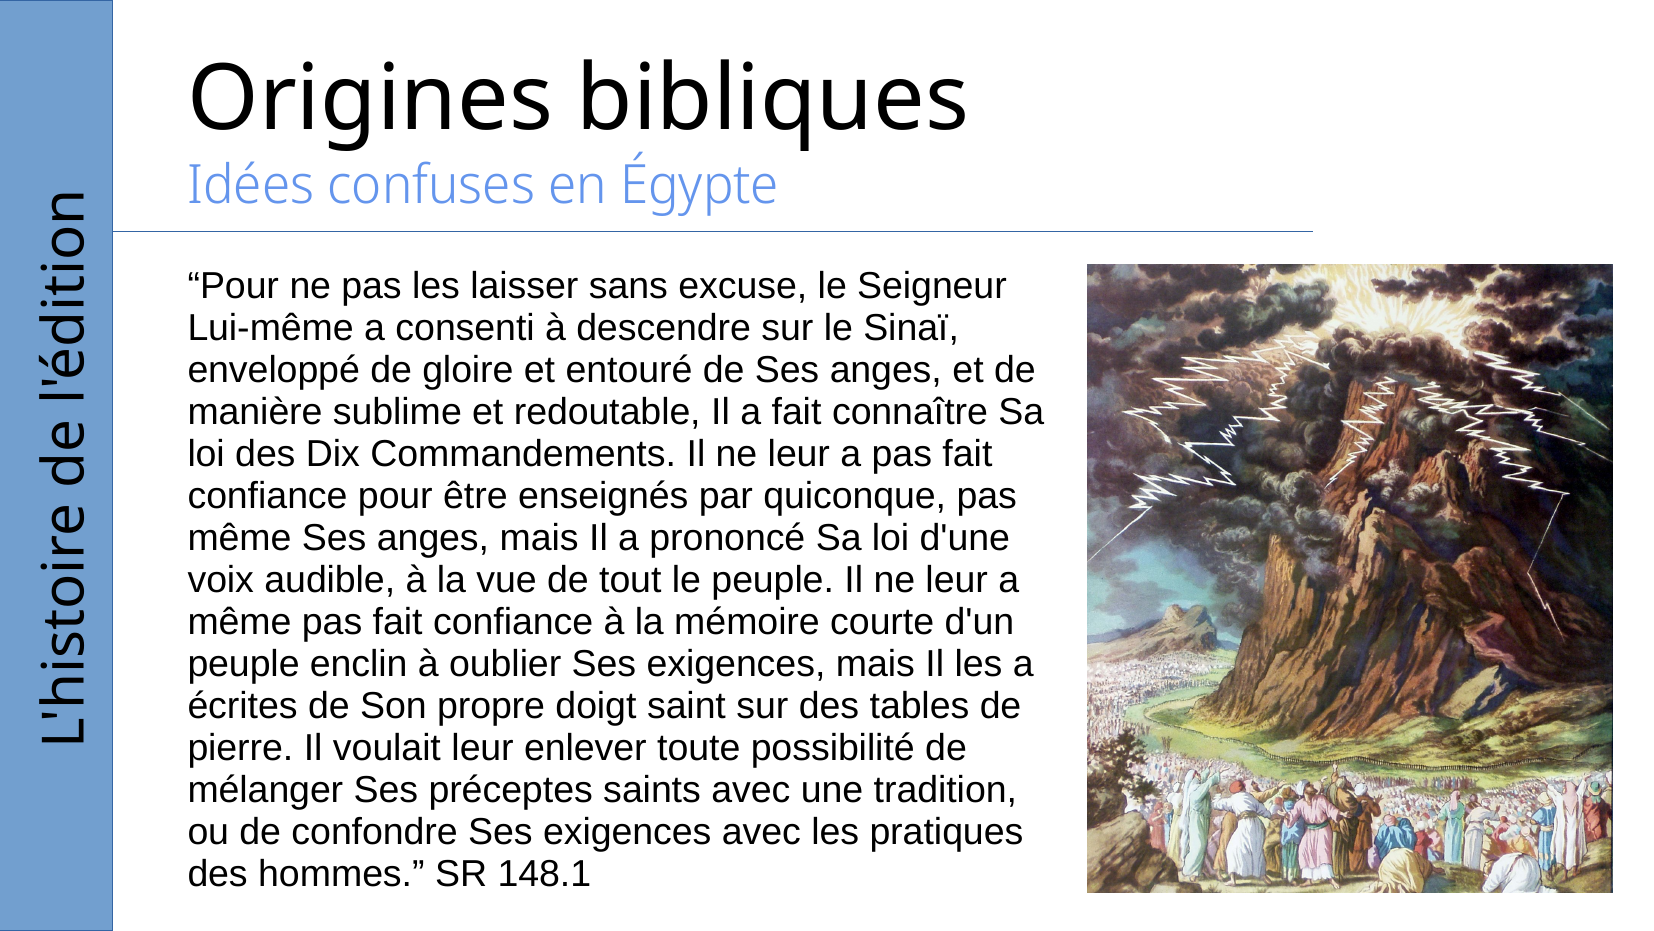

# Origines bibliques
Idées confuses en Égypte
“Pour ne pas les laisser sans excuse, le Seigneur Lui-même a consenti à descendre sur le Sinaï, enveloppé de gloire et entouré de Ses anges, et de manière sublime et redoutable, Il a fait connaître Sa loi des Dix Commandements. Il ne leur a pas fait confiance pour être enseignés par quiconque, pas même Ses anges, mais Il a prononcé Sa loi d'une voix audible, à la vue de tout le peuple. Il ne leur a même pas fait confiance à la mémoire courte d'un peuple enclin à oublier Ses exigences, mais Il les a écrites de Son propre doigt saint sur des tables de pierre. Il voulait leur enlever toute possibilité de mélanger Ses préceptes saints avec une tradition, ou de confondre Ses exigences avec les pratiques des hommes.” SR 148.1
L'histoire de l'édition